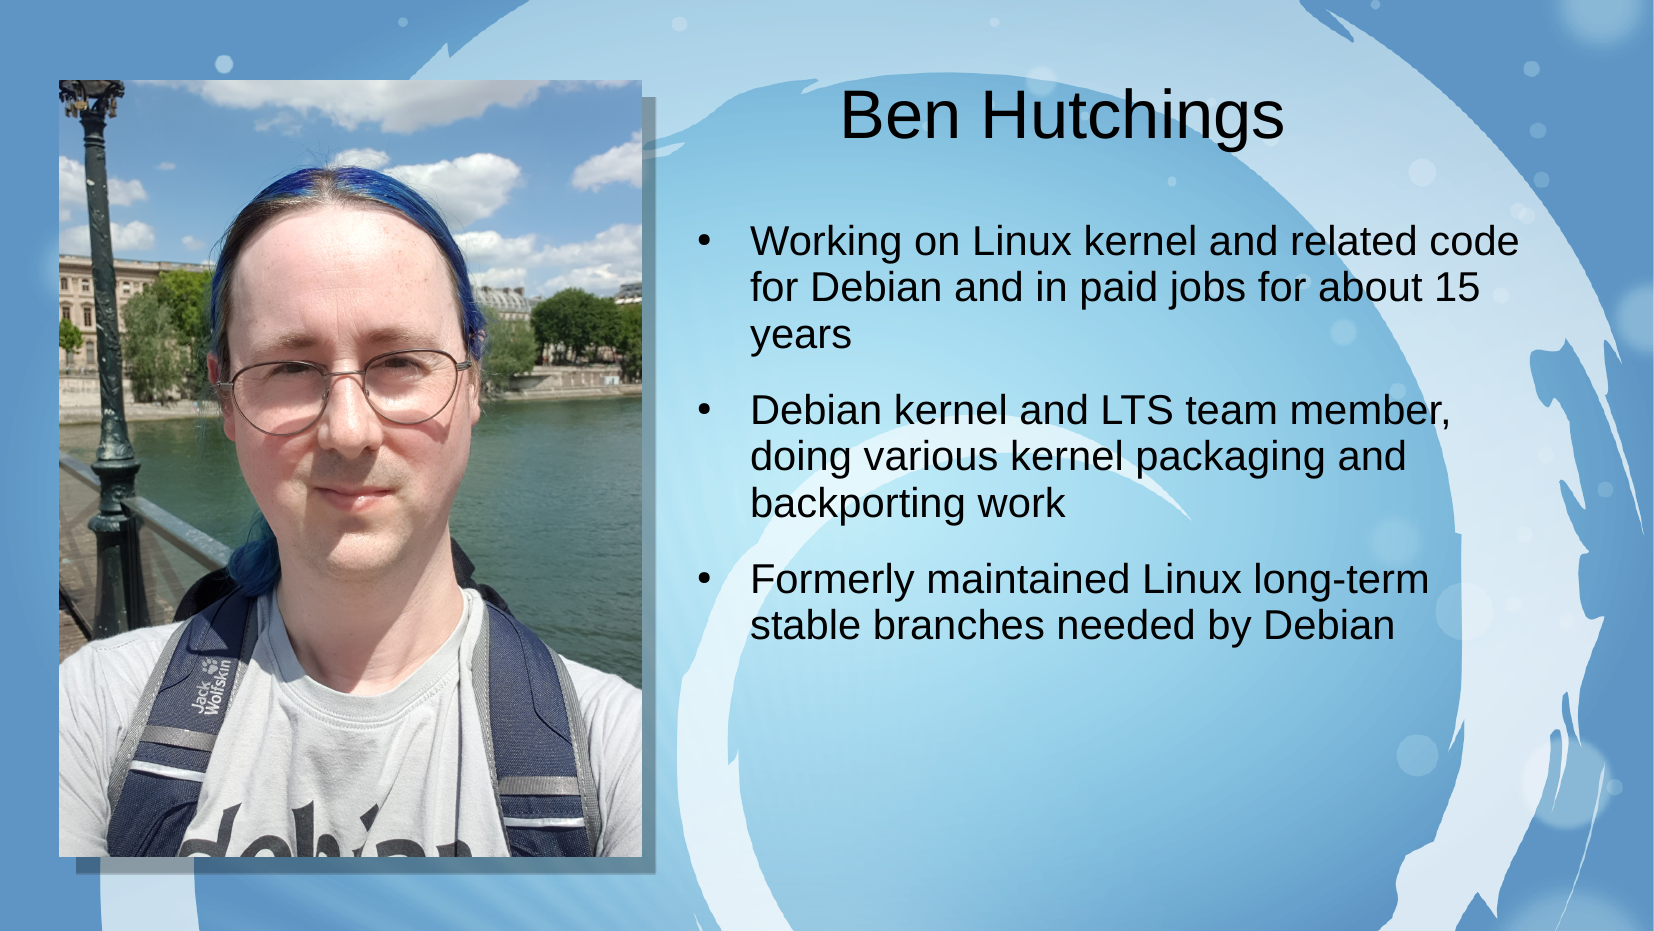

# Ben Hutchings
Working on Linux kernel and related code for Debian and in paid jobs for about 15 years
Debian kernel and LTS team member, doing various kernel packaging and backporting work
Formerly maintained Linux long-term stable branches needed by Debian